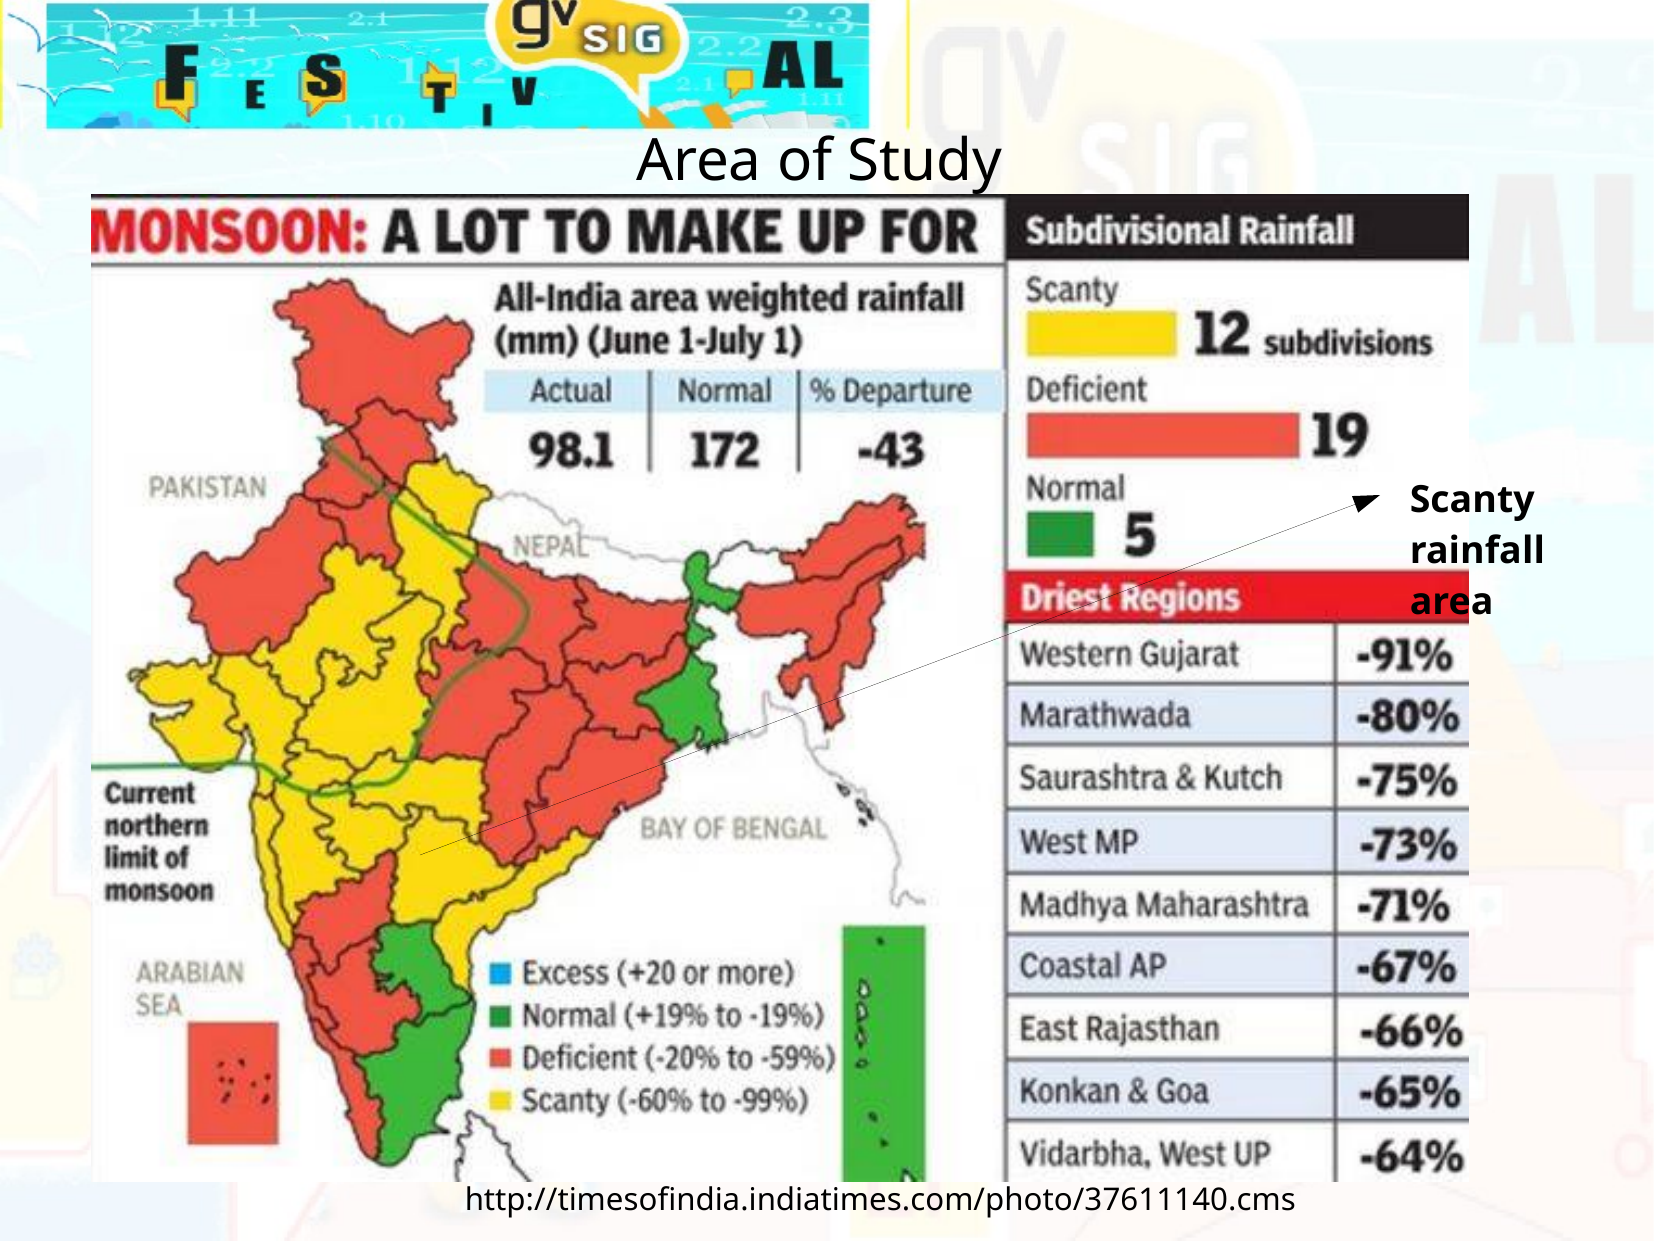

# Area of Study
Scanty rainfall area
http://timesofindia.indiatimes.com/photo/37611140.cms